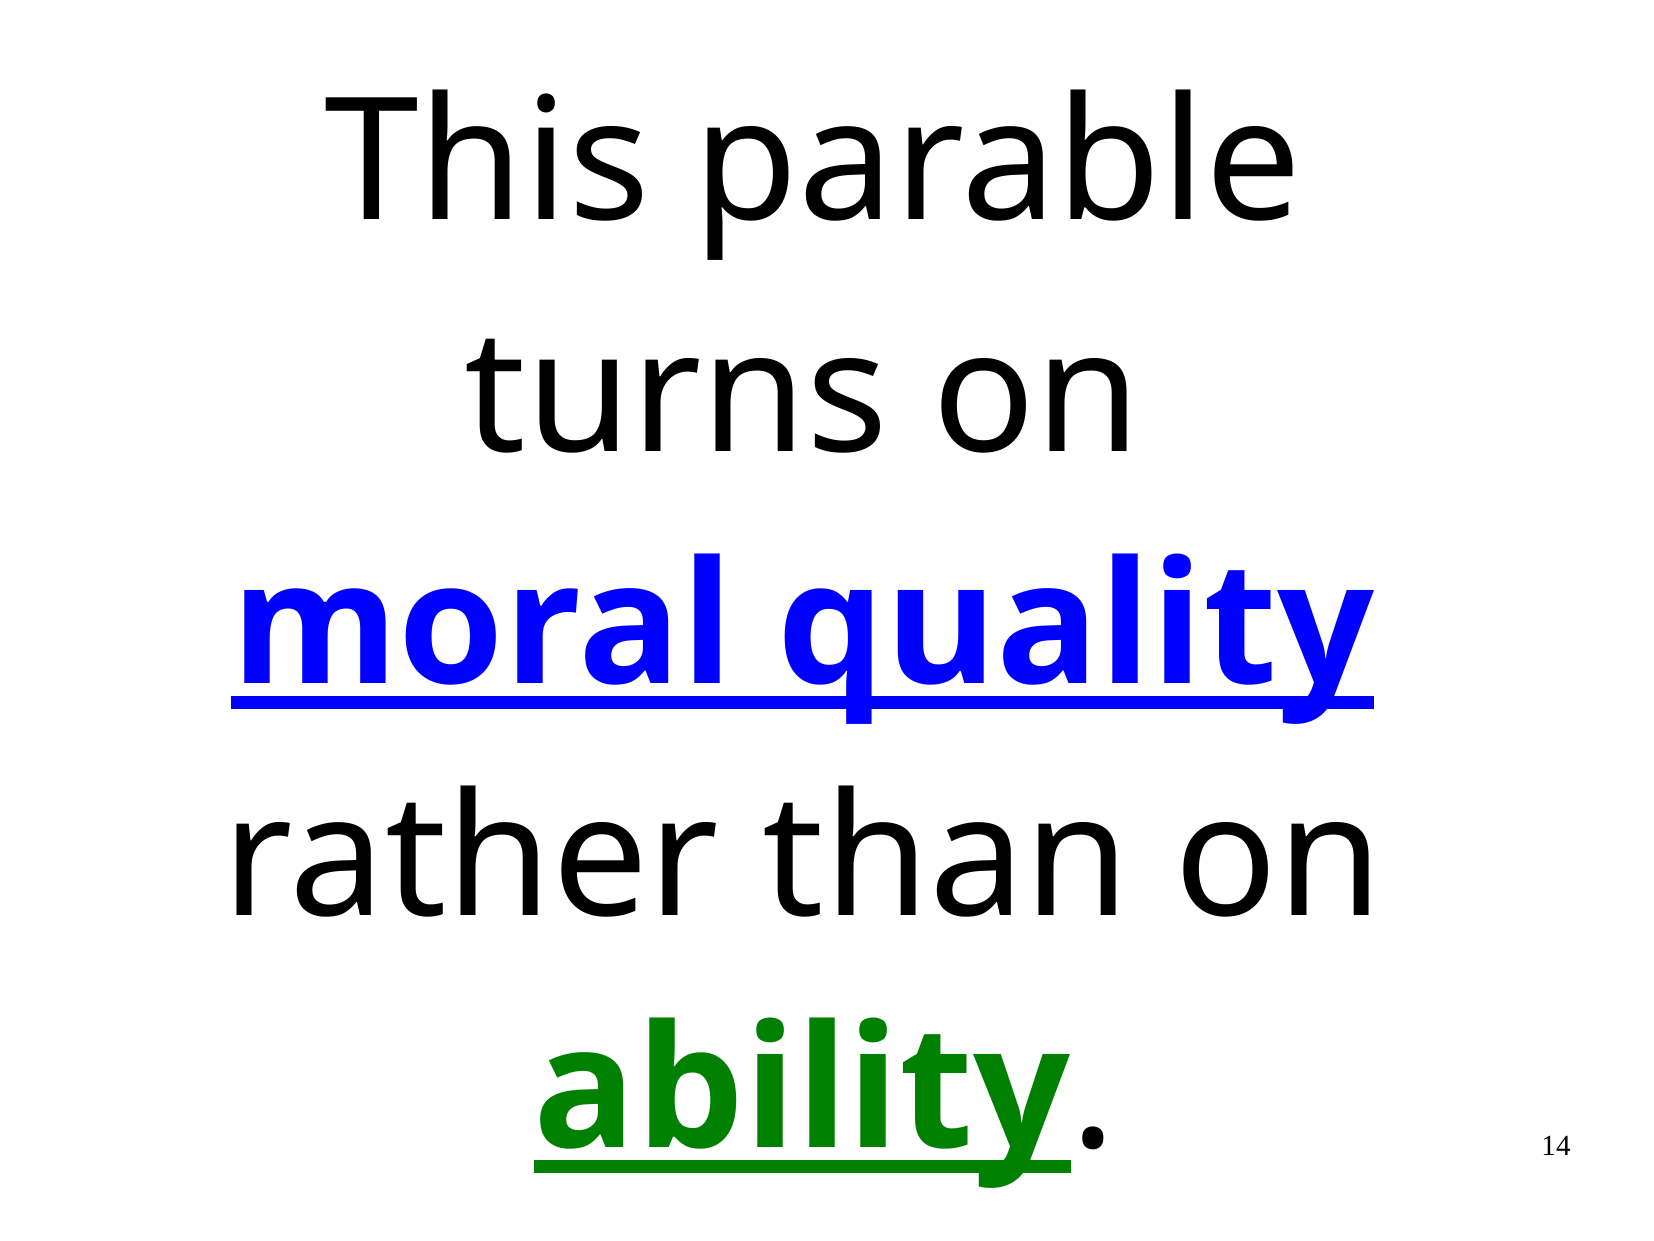

# This parable turns on moral quality rather than on ability.
14